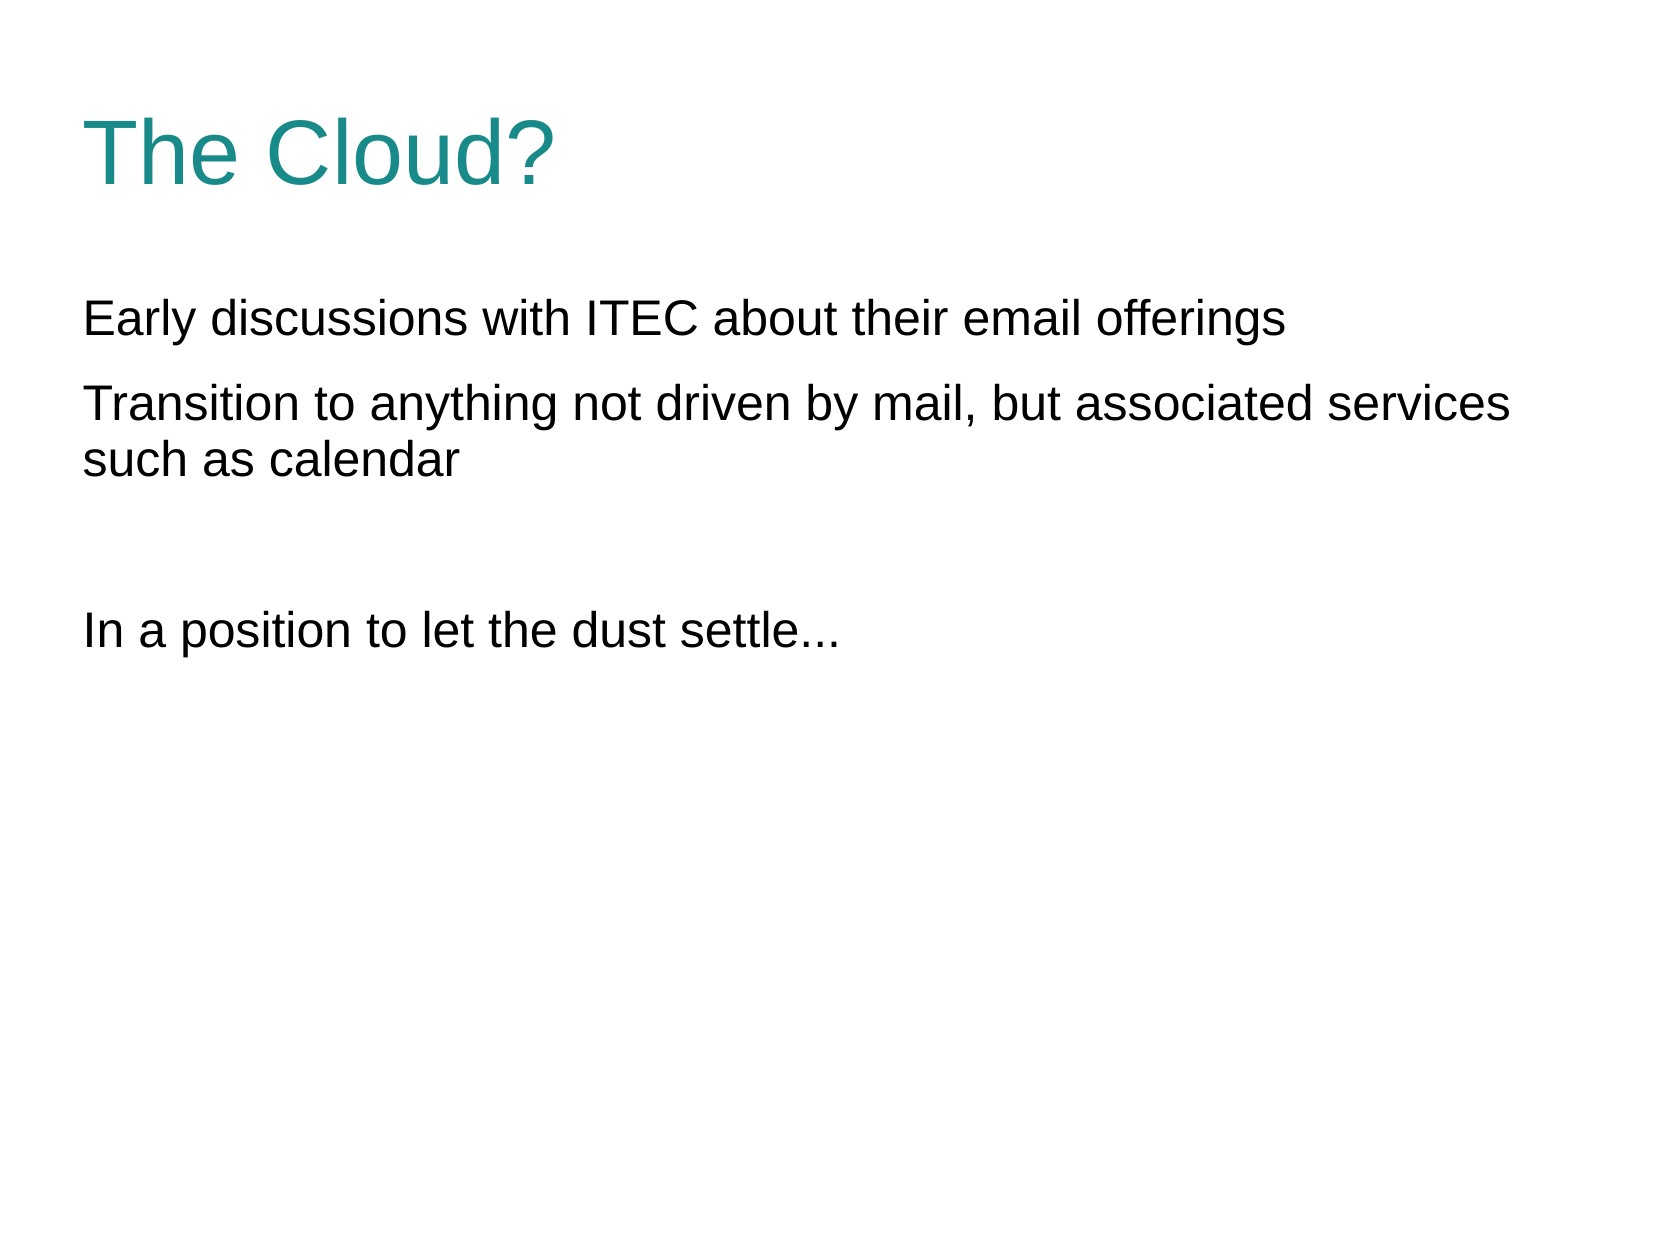

# The Cloud?
Early discussions with ITEC about their email offerings
Transition to anything not driven by mail, but associated services such as calendar
In a position to let the dust settle...